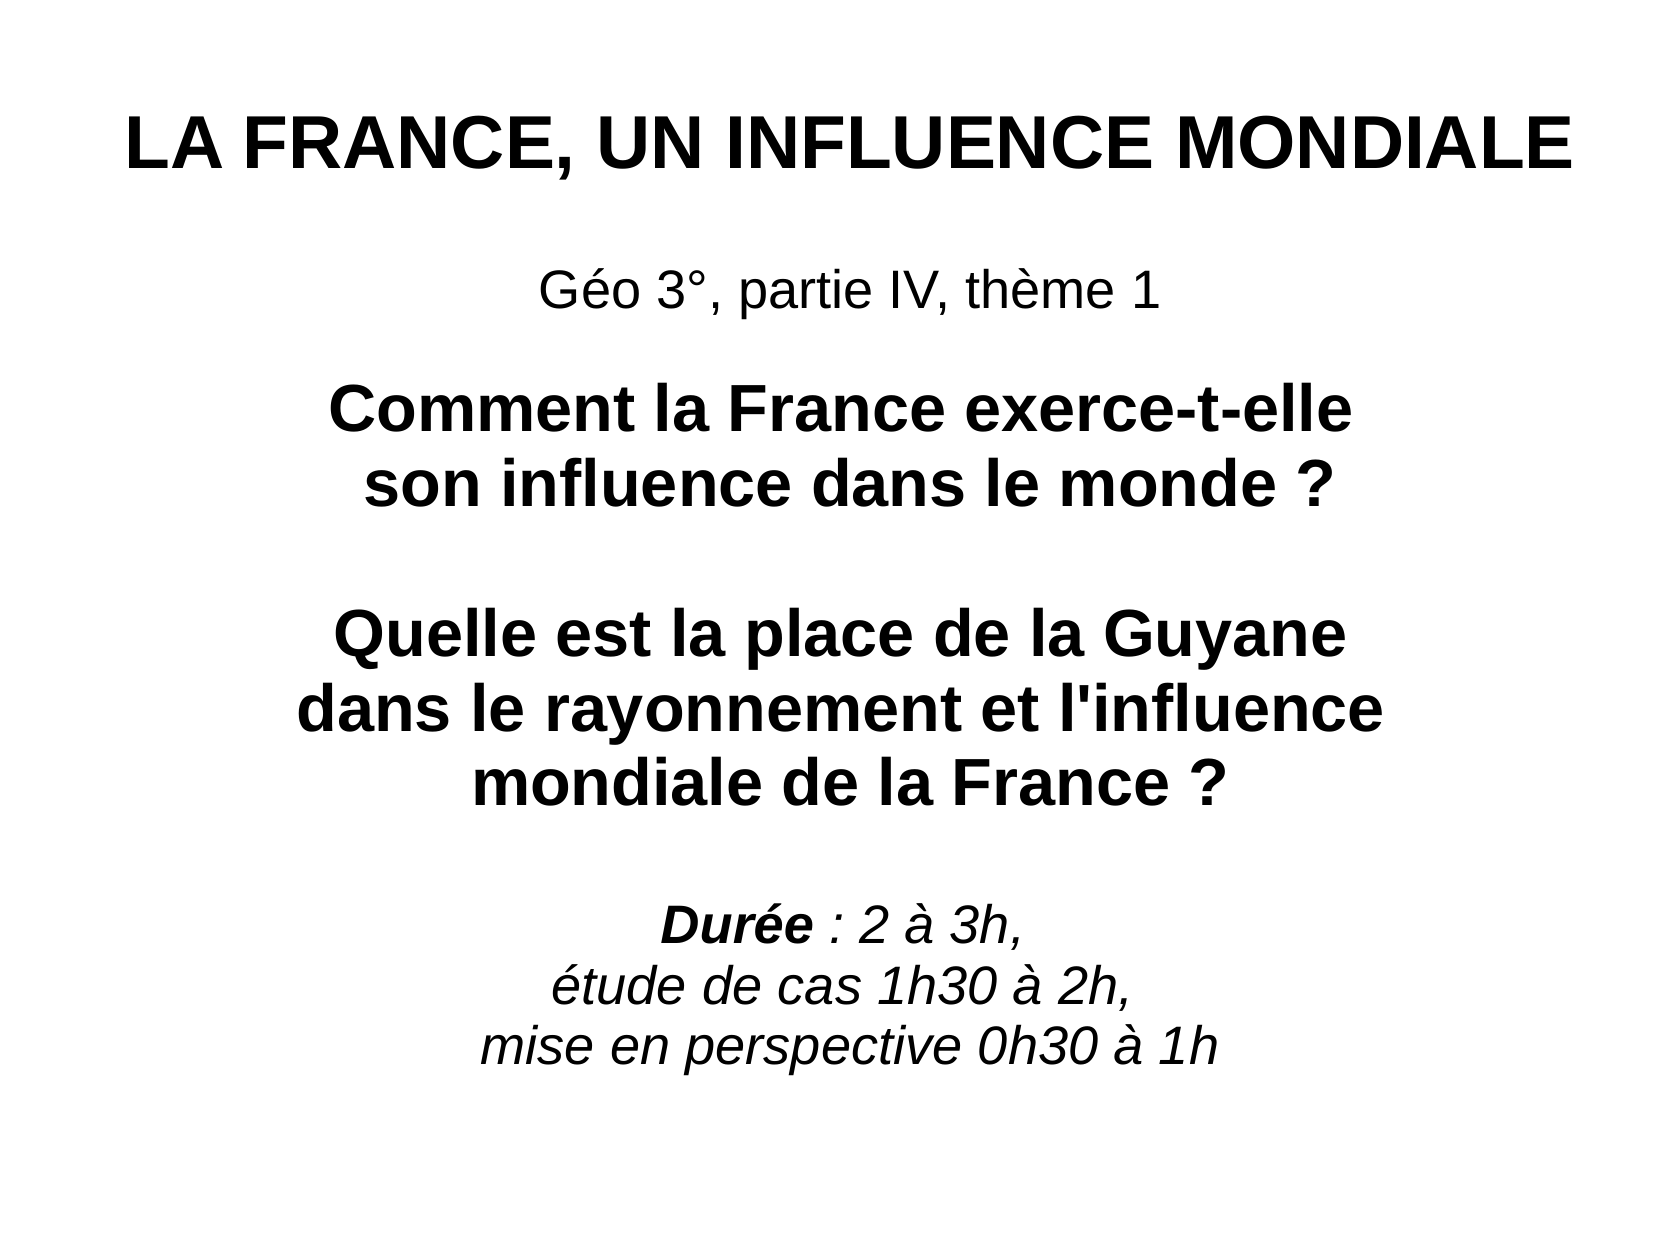

# LA FRANCE, UN INFLUENCE MONDIALE
Géo 3°, partie IV, thème 1
Comment la France exerce-t-elle
son influence dans le monde ?
Quelle est la place de la Guyane
dans le rayonnement et l'influence
mondiale de la France ?
Durée : 2 à 3h,
étude de cas 1h30 à 2h,
mise en perspective 0h30 à 1h